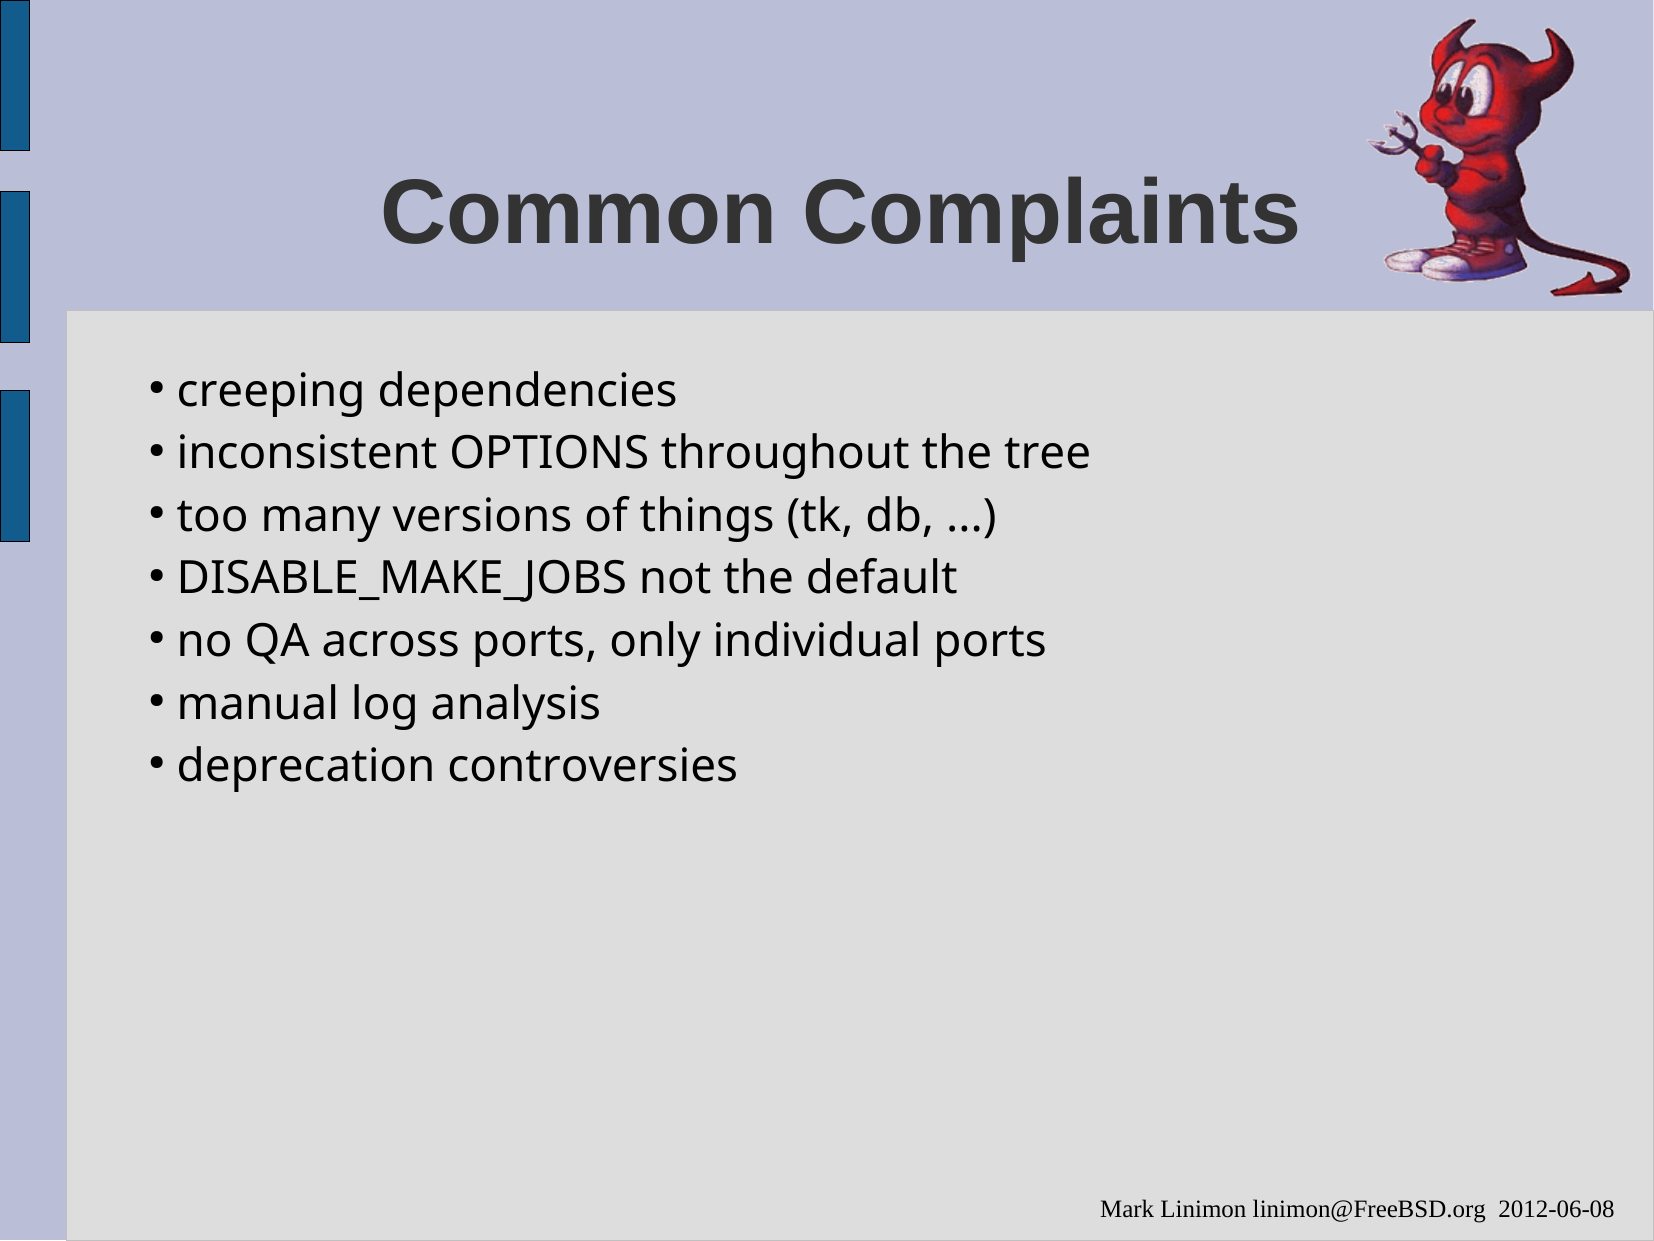

# Common Complaints
 creeping dependencies
 inconsistent OPTIONS throughout the tree
 too many versions of things (tk, db, ...)
 DISABLE_MAKE_JOBS not the default
 no QA across ports, only individual ports
 manual log analysis
 deprecation controversies
Mark Linimon linimon@FreeBSD.org 2012-06-08